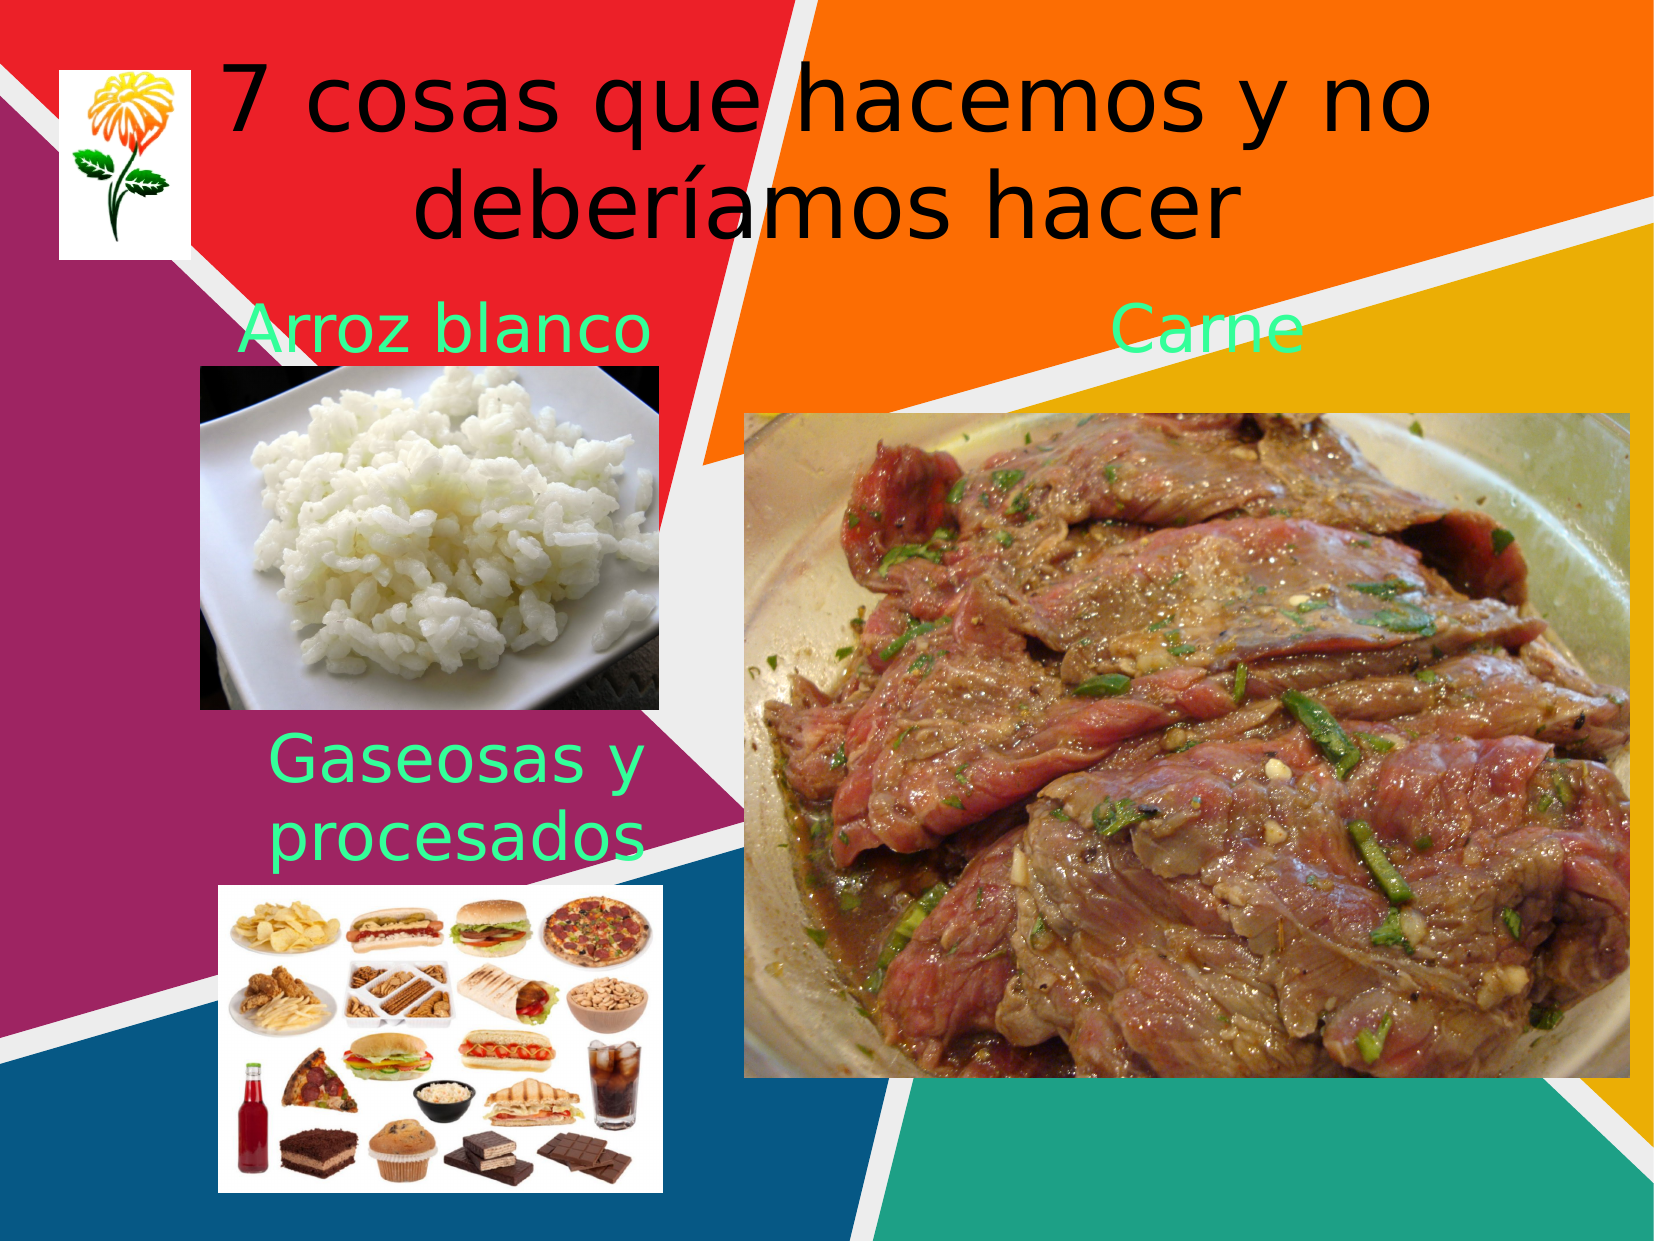

# 7 cosas que hacemos y no deberíamos hacer
Arroz blanco
Carne
Gaseosas y procesados